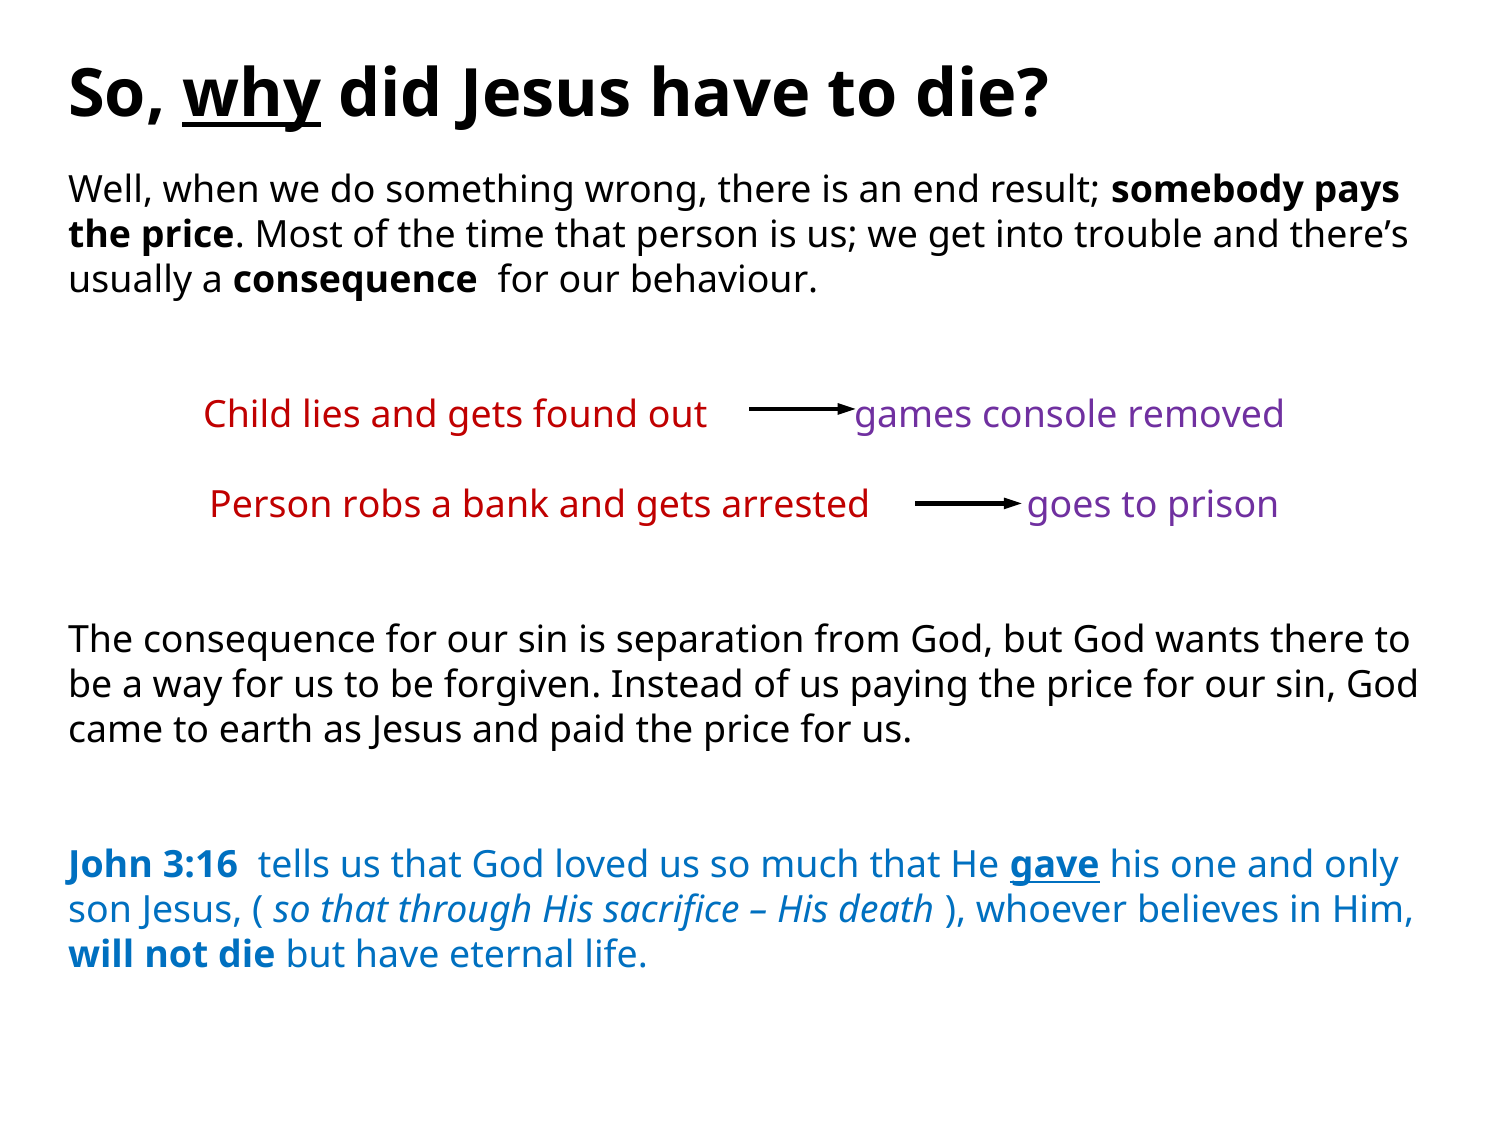

So, why did Jesus have to die?
Well, when we do something wrong, there is an end result; somebody pays the price. Most of the time that person is us; we get into trouble and there’s usually a consequence for our behaviour.
Child lies and gets found out games console removed
Person robs a bank and gets arrested goes to prison
The consequence for our sin is separation from God, but God wants there to be a way for us to be forgiven. Instead of us paying the price for our sin, God came to earth as Jesus and paid the price for us.
John 3:16 tells us that God loved us so much that He gave his one and only son Jesus, ( so that through His sacrifice – His death ), whoever believes in Him, will not die but have eternal life.